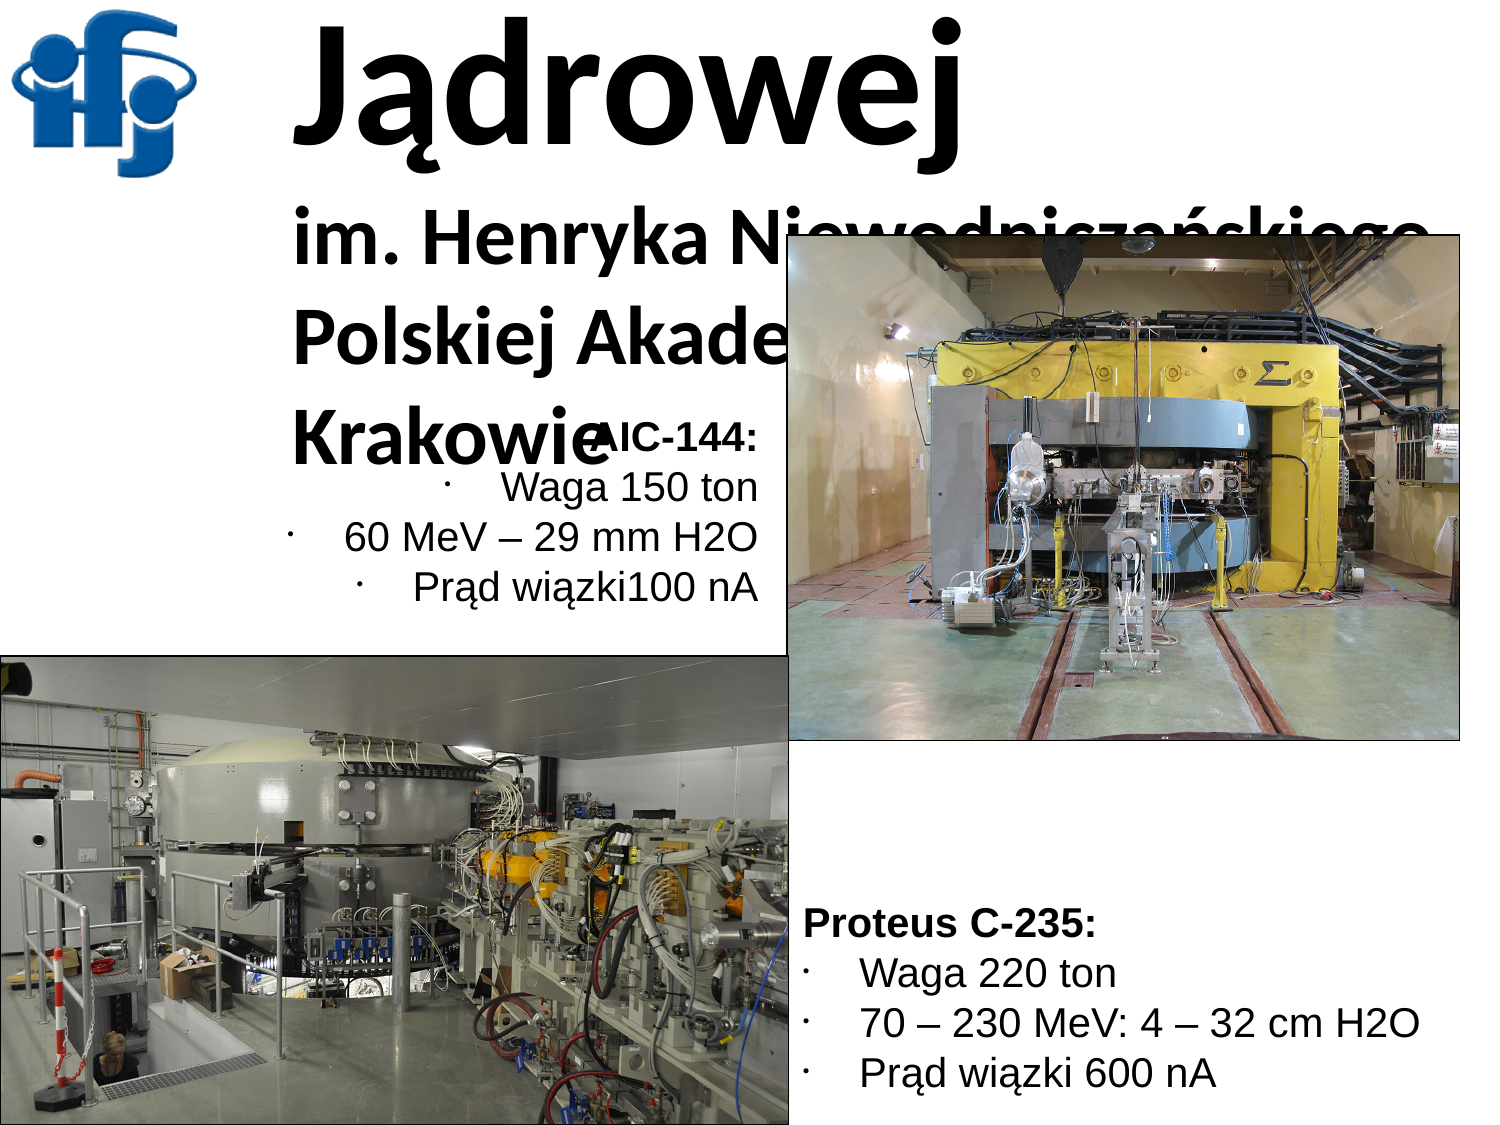

Instytut Fizyki Jądrowej
im. Henryka Niewodniczańskiego Polskiej Akademii Nauk w Krakowie
AIC-144:
Waga 150 ton
60 MeV – 29 mm H2O
Prąd wiązki100 nA
Proteus C-235:
Waga 220 ton
70 – 230 MeV: 4 – 32 cm H2O
Prąd wiązki 600 nA